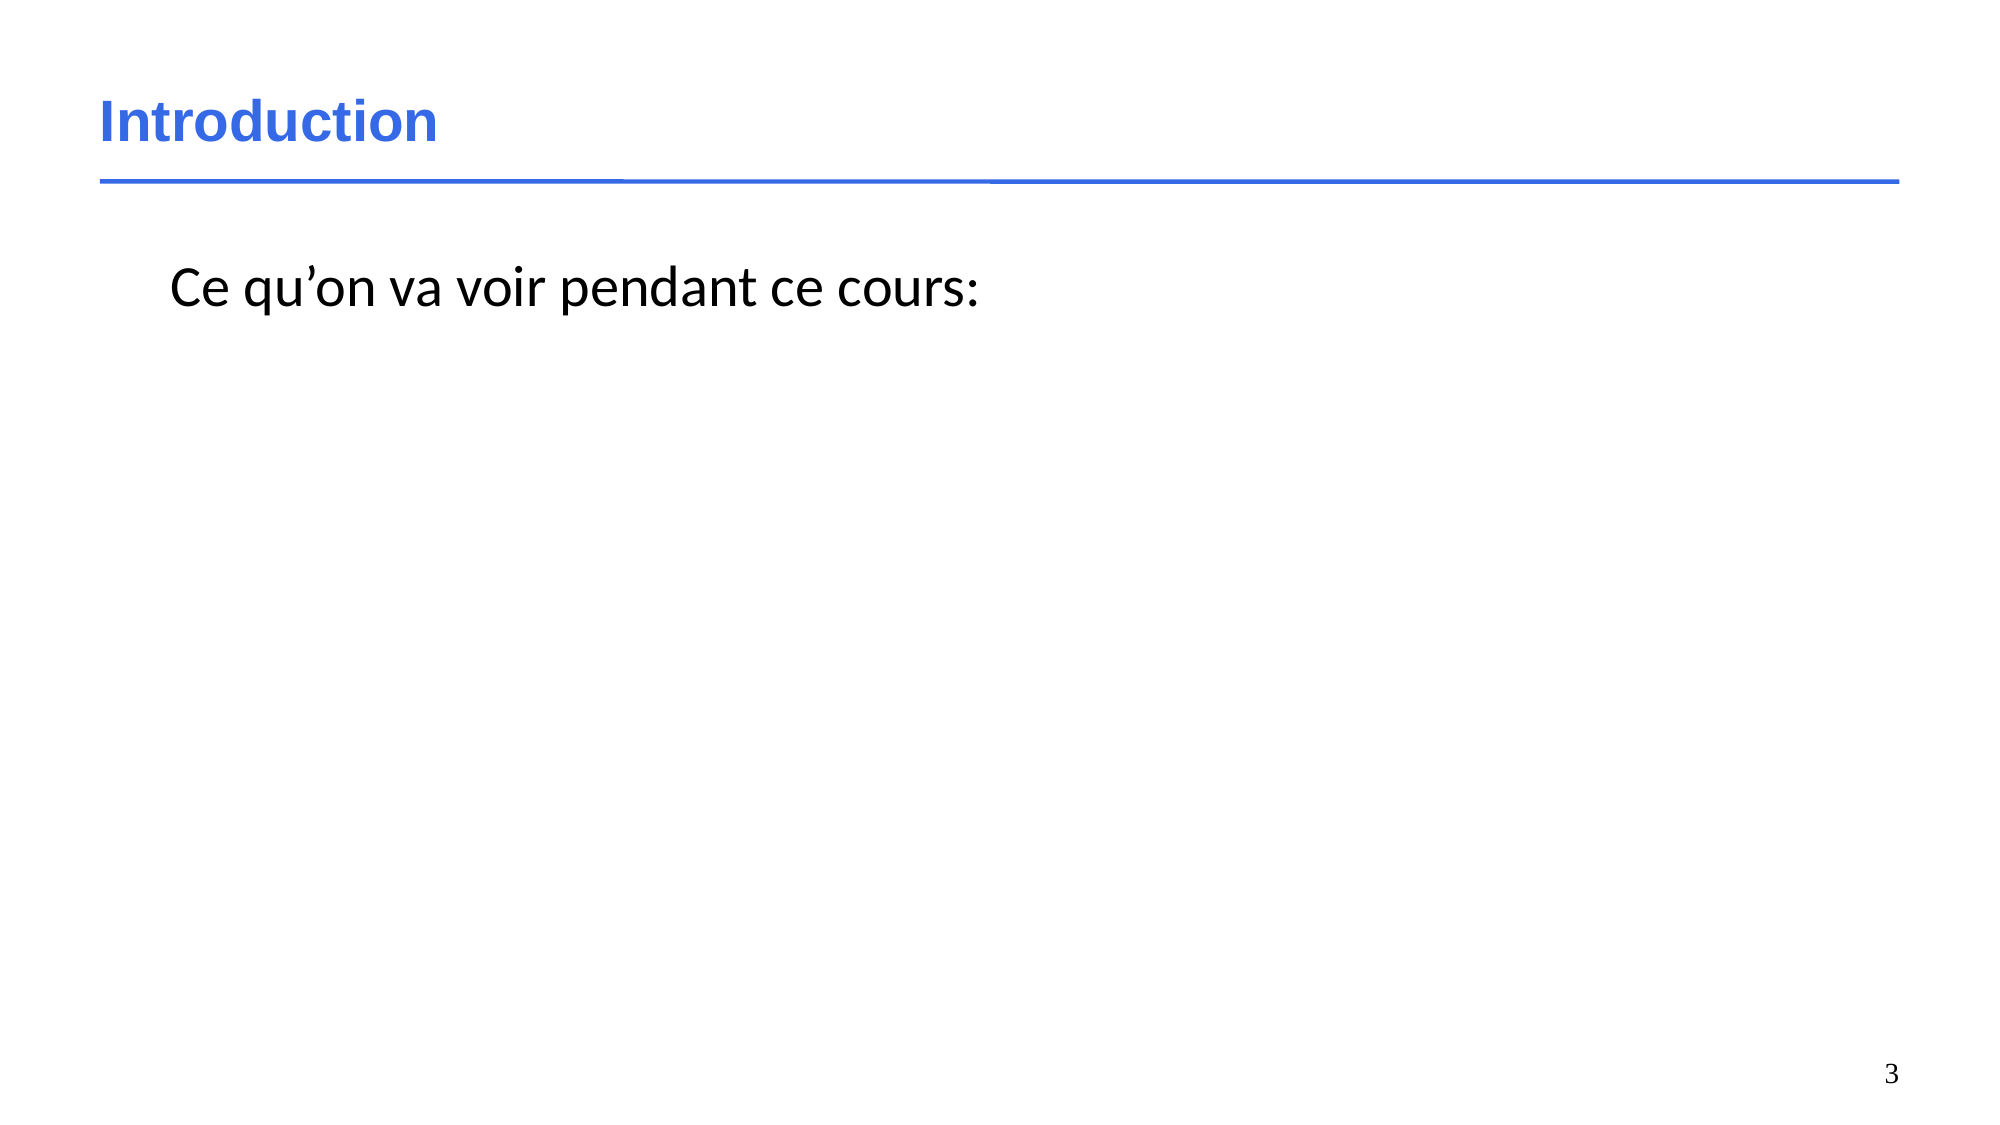

Introduction
# Ce qu’on va voir pendant ce cours:
3